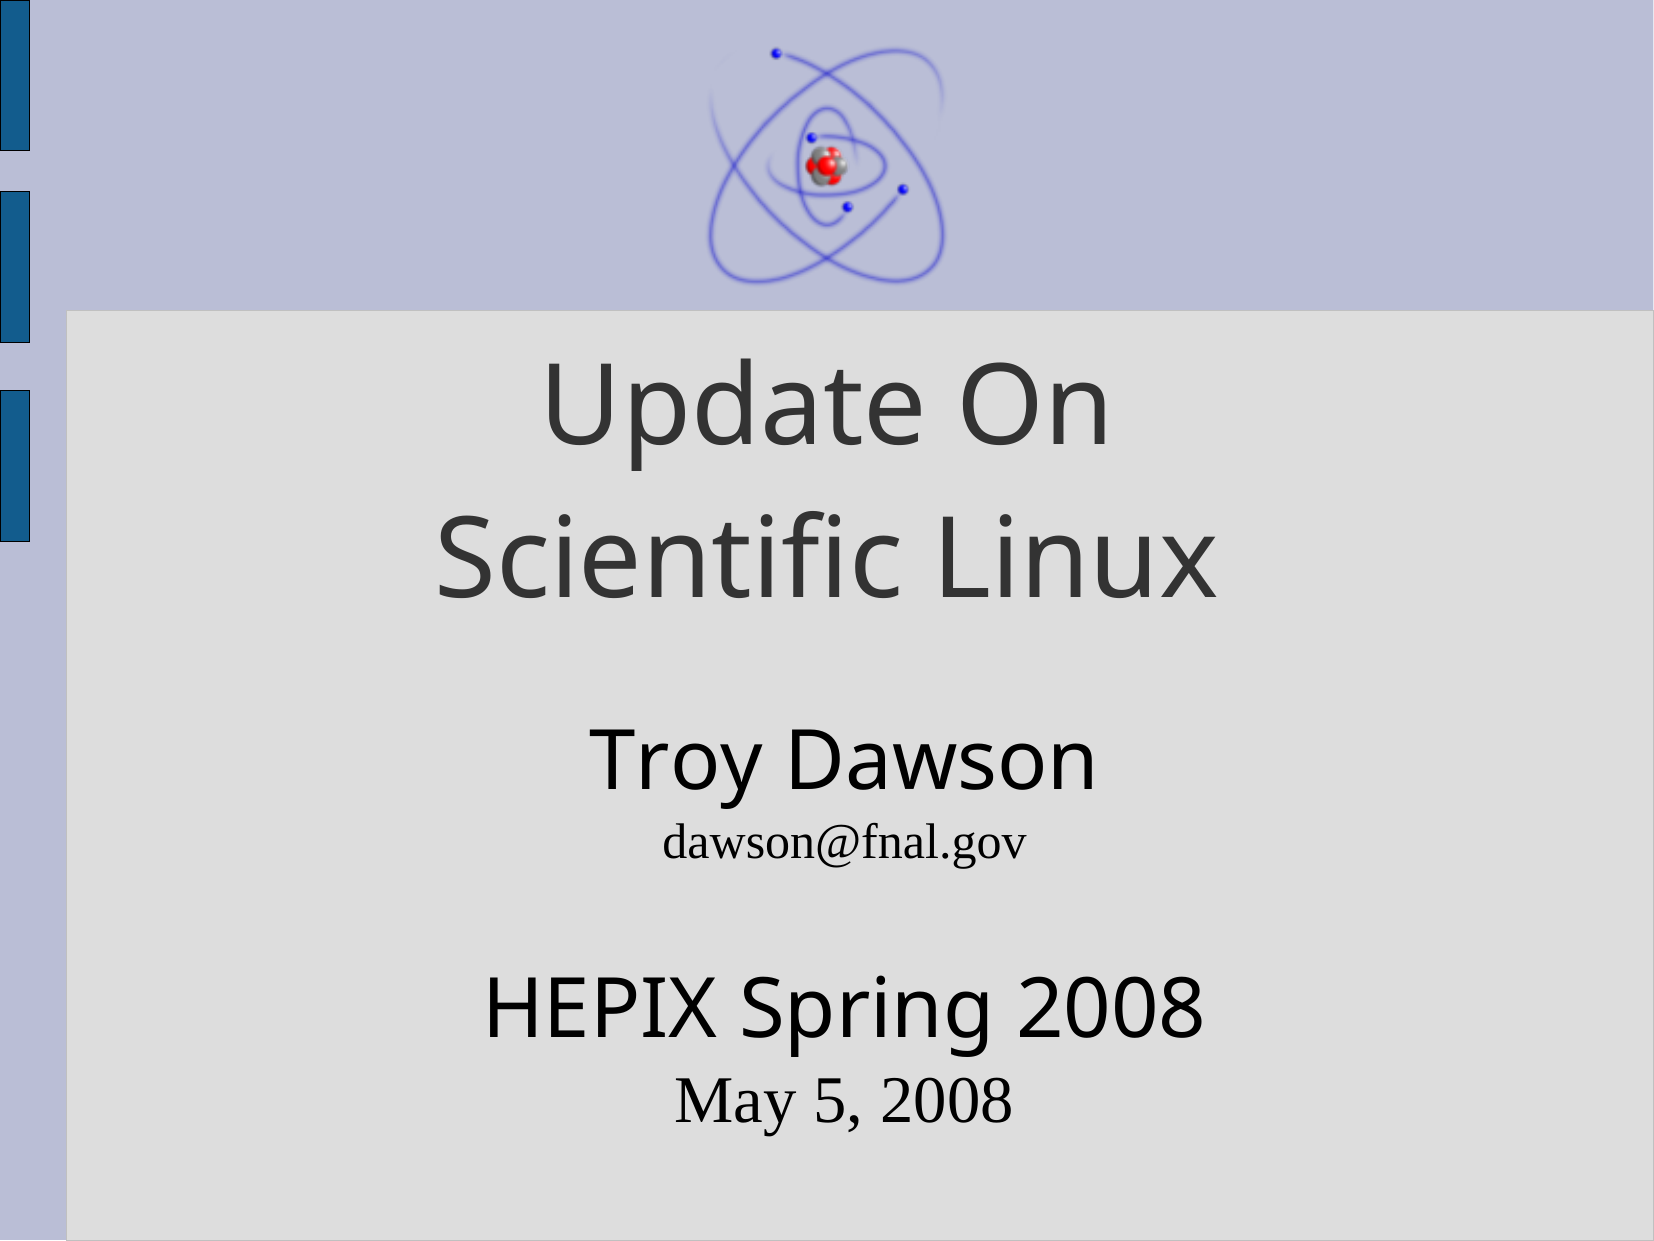

# Update On Scientific Linux
Troy Dawson
dawson@fnal.gov
HEPIX Spring 2008
May 5, 2008